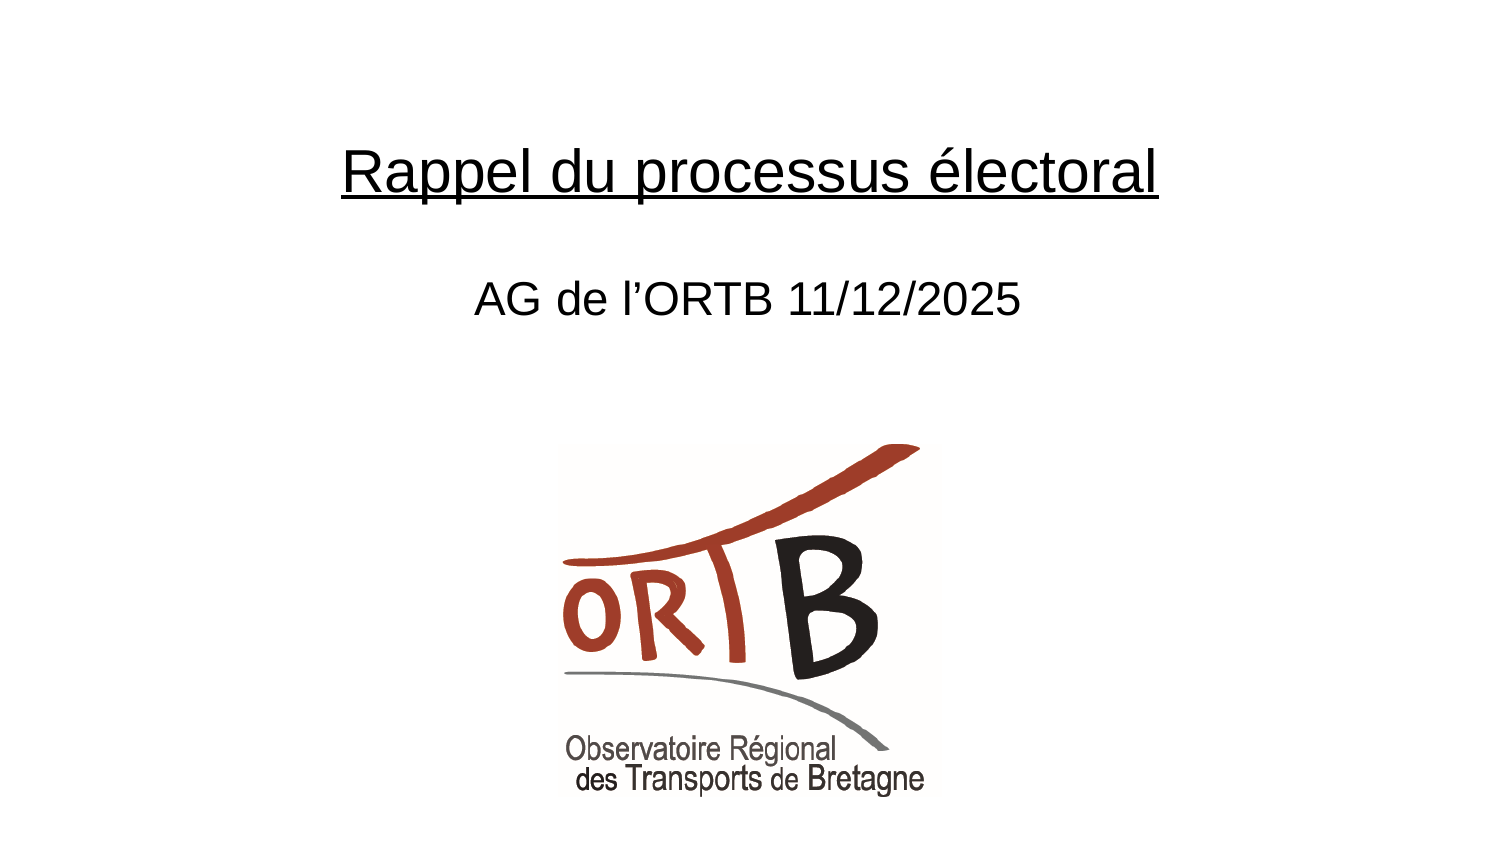

# Rappel du processus électoral AG de l’ORTB 11/12/2025